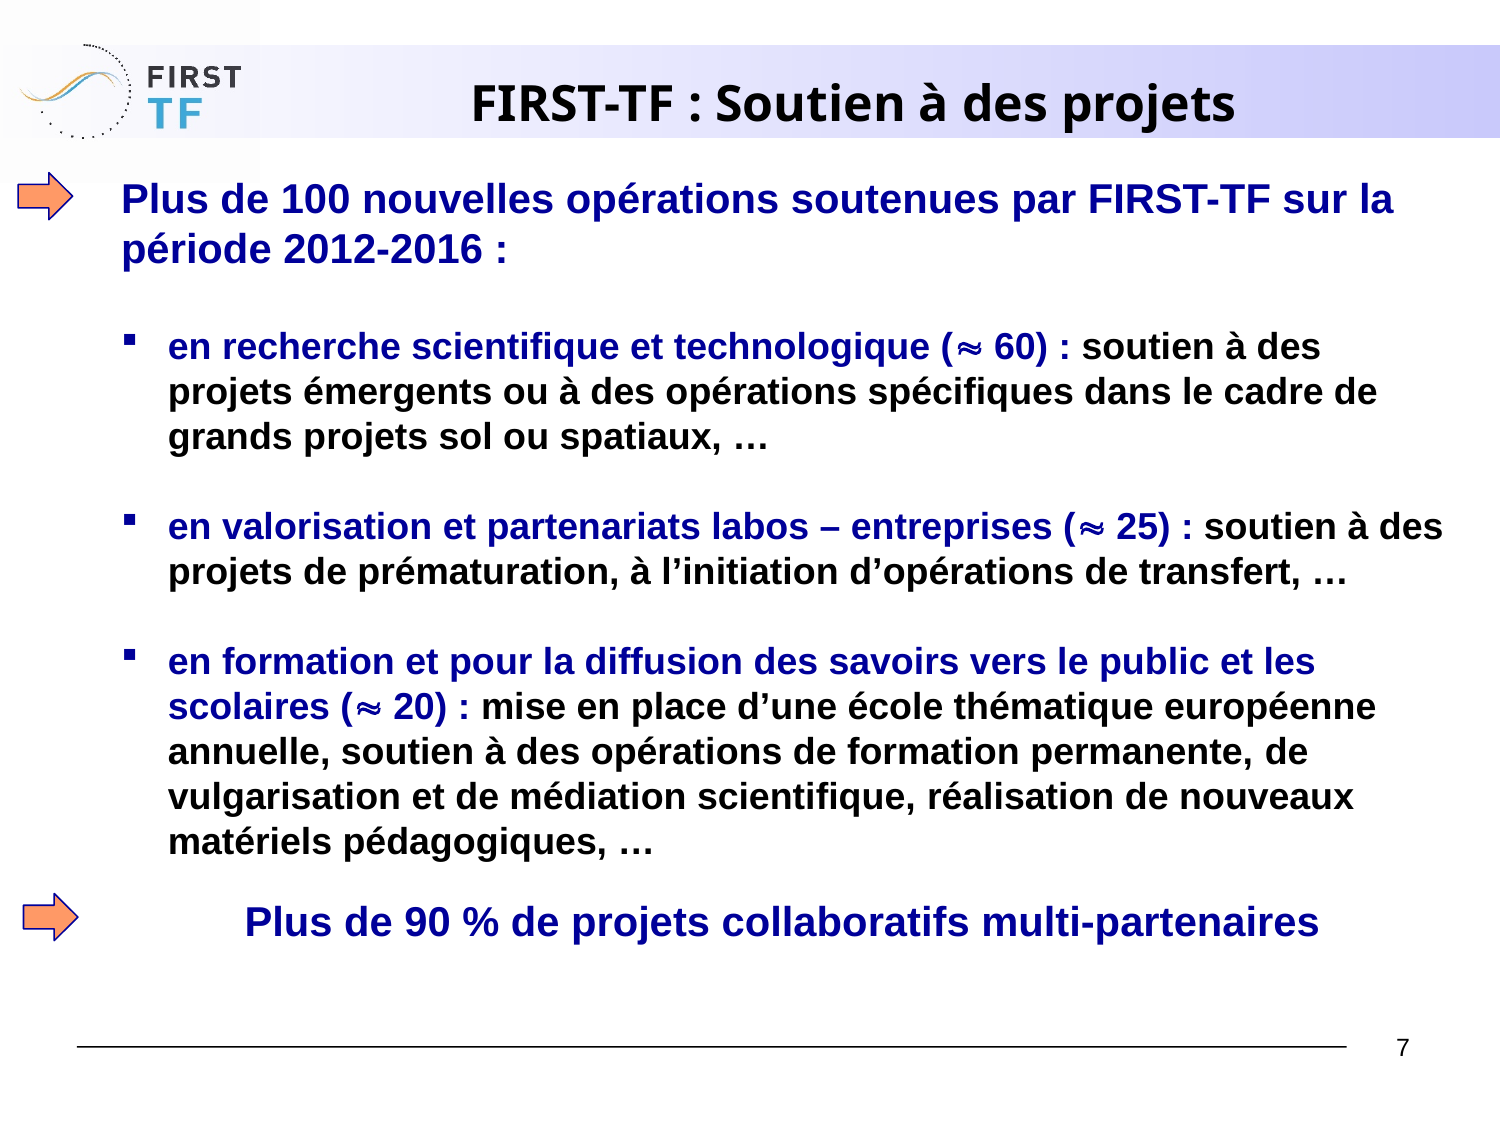

FIRST-TF : Soutien à des projets
Plus de 100 nouvelles opérations soutenues par FIRST-TF sur la période 2012-2016 :
en recherche scientifique et technologique ( 60) : soutien à des projets émergents ou à des opérations spécifiques dans le cadre de grands projets sol ou spatiaux, …
en valorisation et partenariats labos – entreprises ( 25) : soutien à des projets de prématuration, à l’initiation d’opérations de transfert, …
en formation et pour la diffusion des savoirs vers le public et les scolaires ( 20) : mise en place d’une école thématique européenne annuelle, soutien à des opérations de formation permanente, de vulgarisation et de médiation scientifique, réalisation de nouveaux matériels pédagogiques, …
Plus de 90 % de projets collaboratifs multi-partenaires